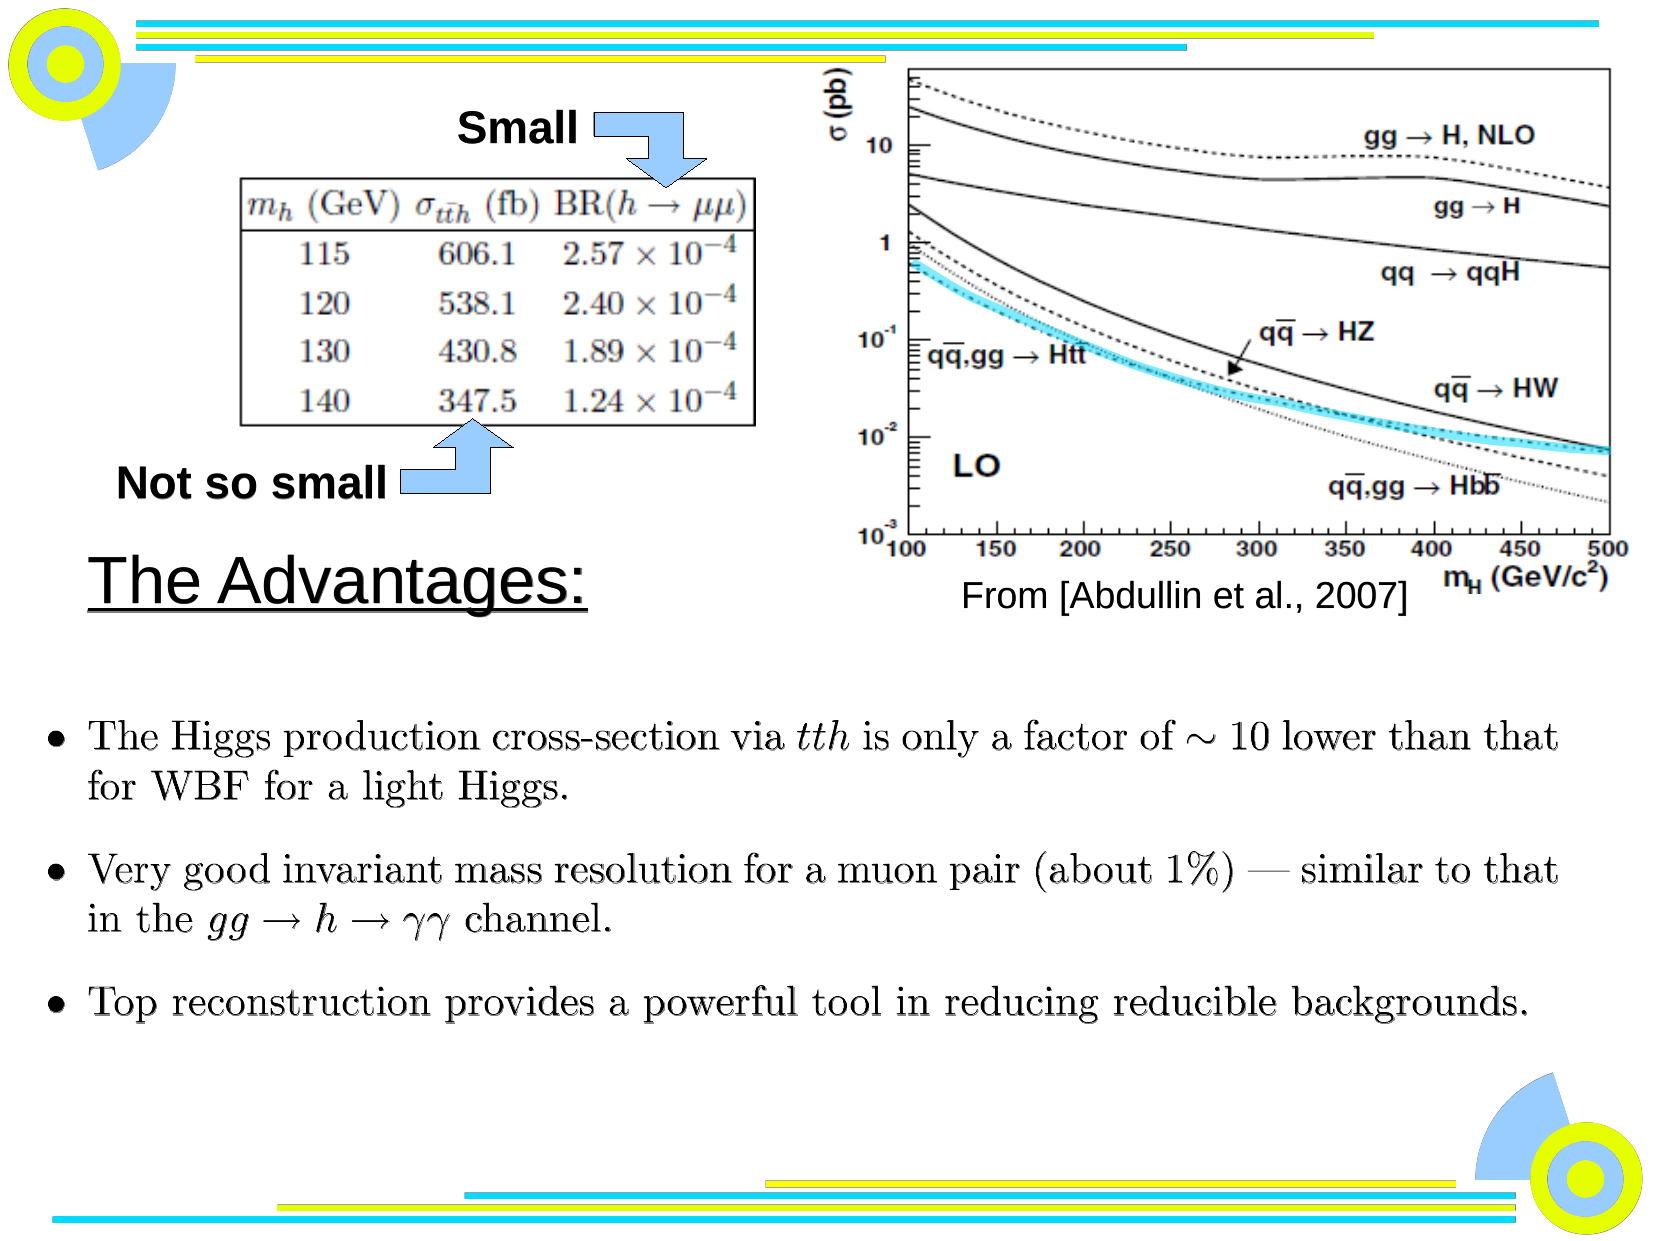

Small
Not so small
The Advantages:
From [Abdullin et al., 2007]